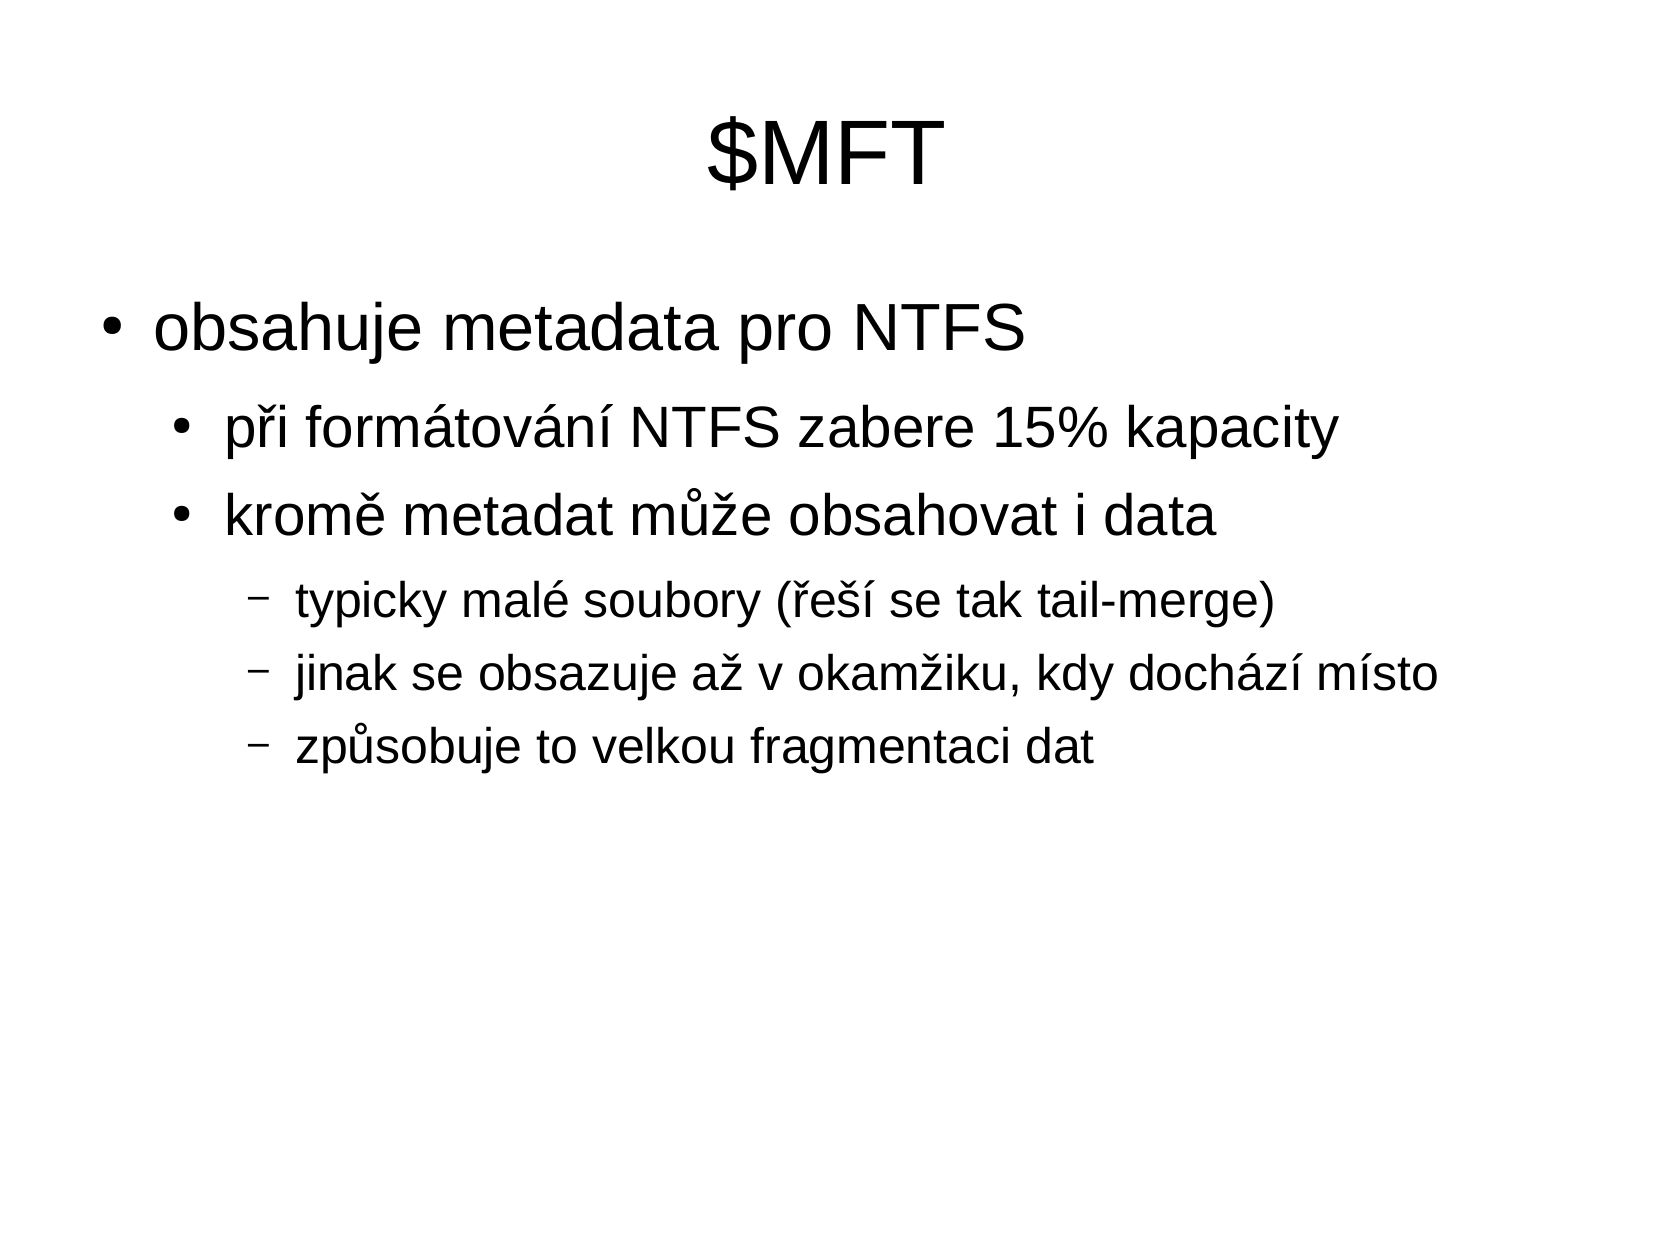

# $MFT
obsahuje metadata pro NTFS
při formátování NTFS zabere 15% kapacity
kromě metadat může obsahovat i data
typicky malé soubory (řeší se tak tail-merge)
jinak se obsazuje až v okamžiku, kdy dochází místo
způsobuje to velkou fragmentaci dat